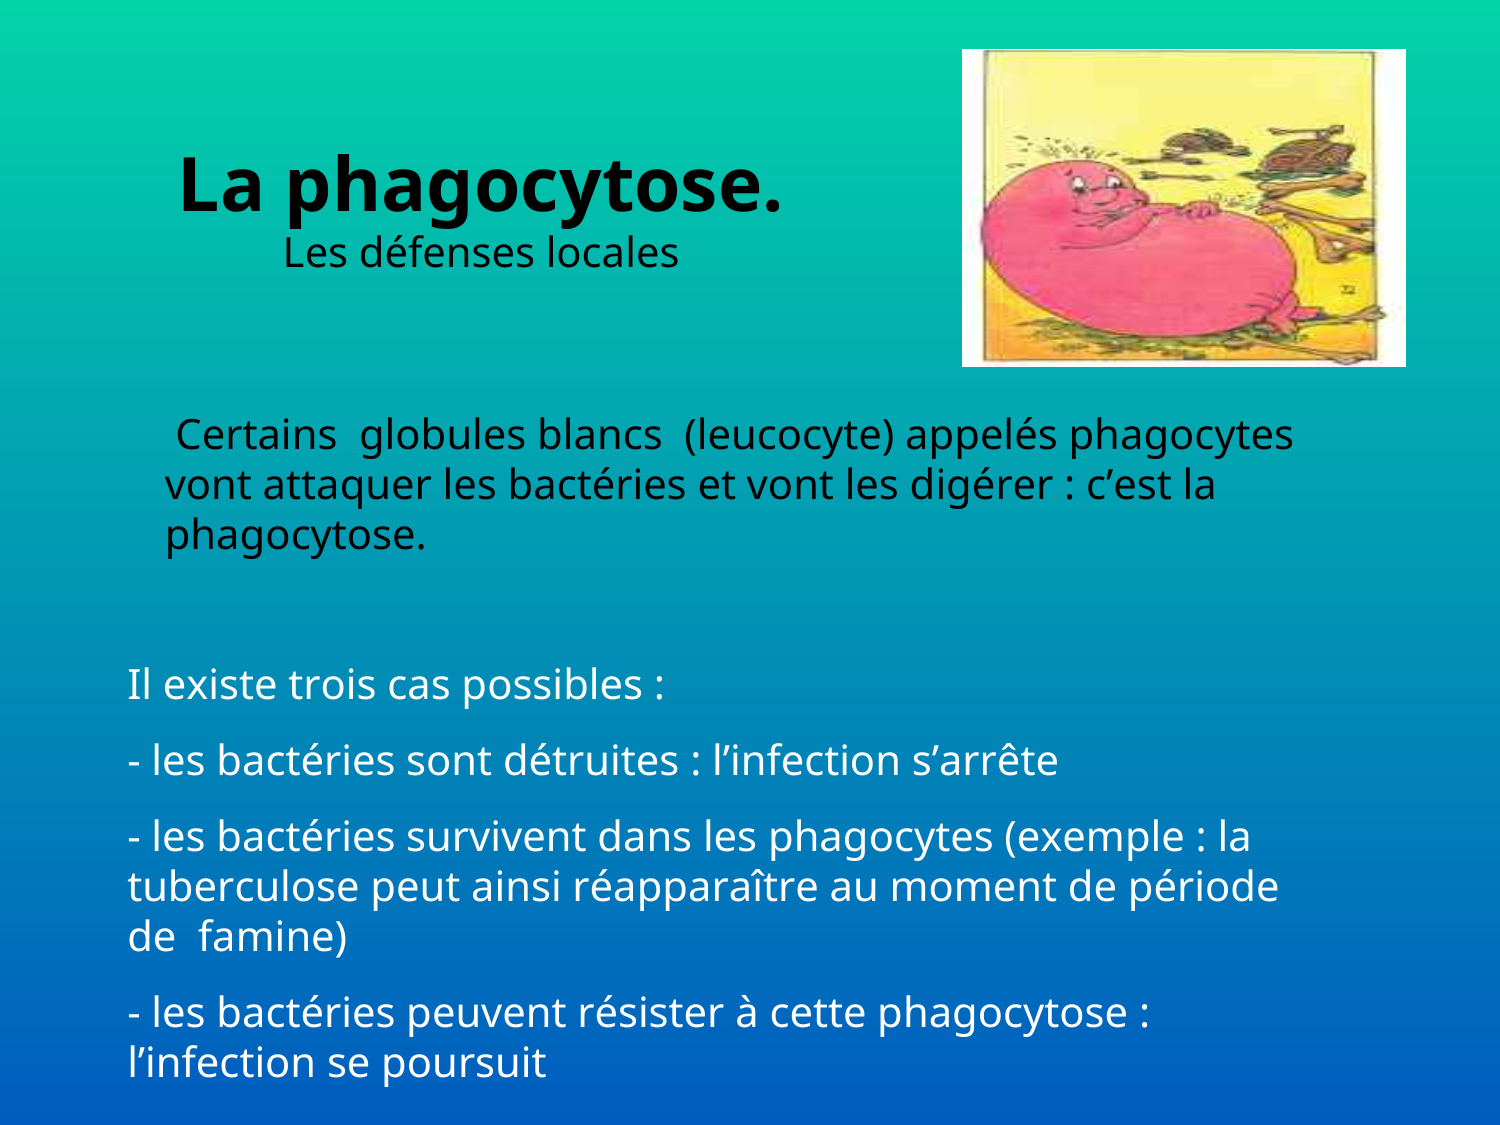

# La phagocytose. Les défenses locales
 Certains globules blancs (leucocyte) appelés phagocytes vont attaquer les bactéries et vont les digérer : c’est la phagocytose.
Il existe trois cas possibles :
- les bactéries sont détruites : l’infection s’arrête
- les bactéries survivent dans les phagocytes (exemple : la tuberculose peut ainsi réapparaître au moment de période de famine)
- les bactéries peuvent résister à cette phagocytose : l’infection se poursuit